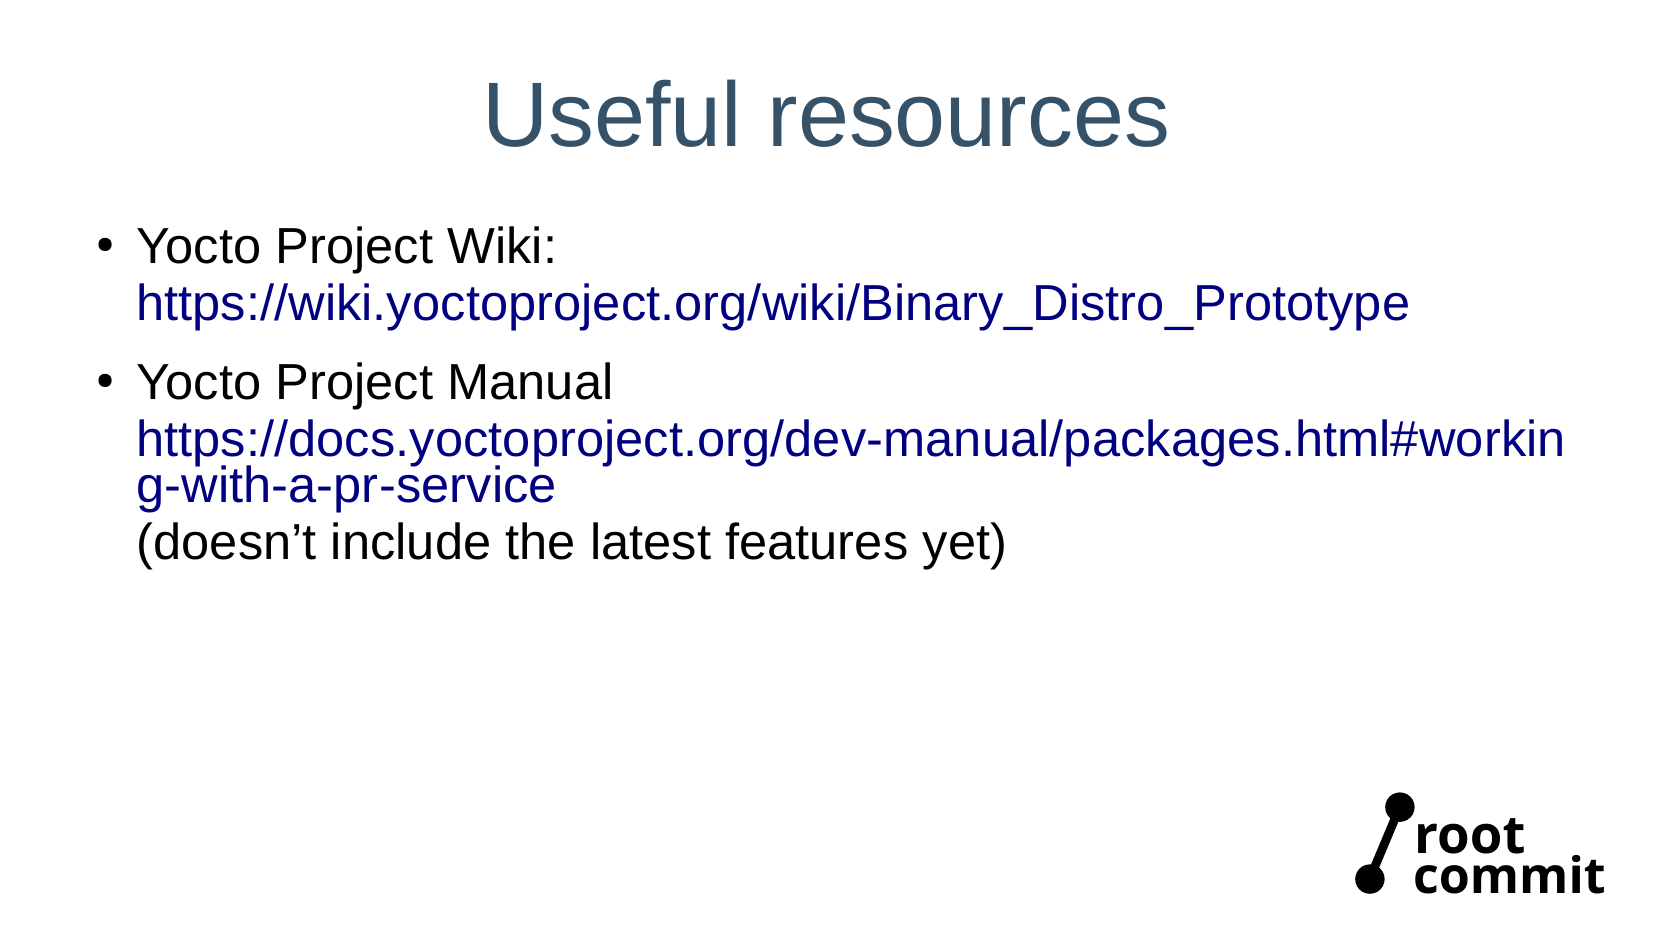

# Useful resources
Yocto Project Wiki:https://wiki.yoctoproject.org/wiki/Binary_Distro_Prototype
Yocto Project Manual
https://docs.yoctoproject.org/dev-manual/packages.html#working-with-a-pr-service(doesn’t include the latest features yet)